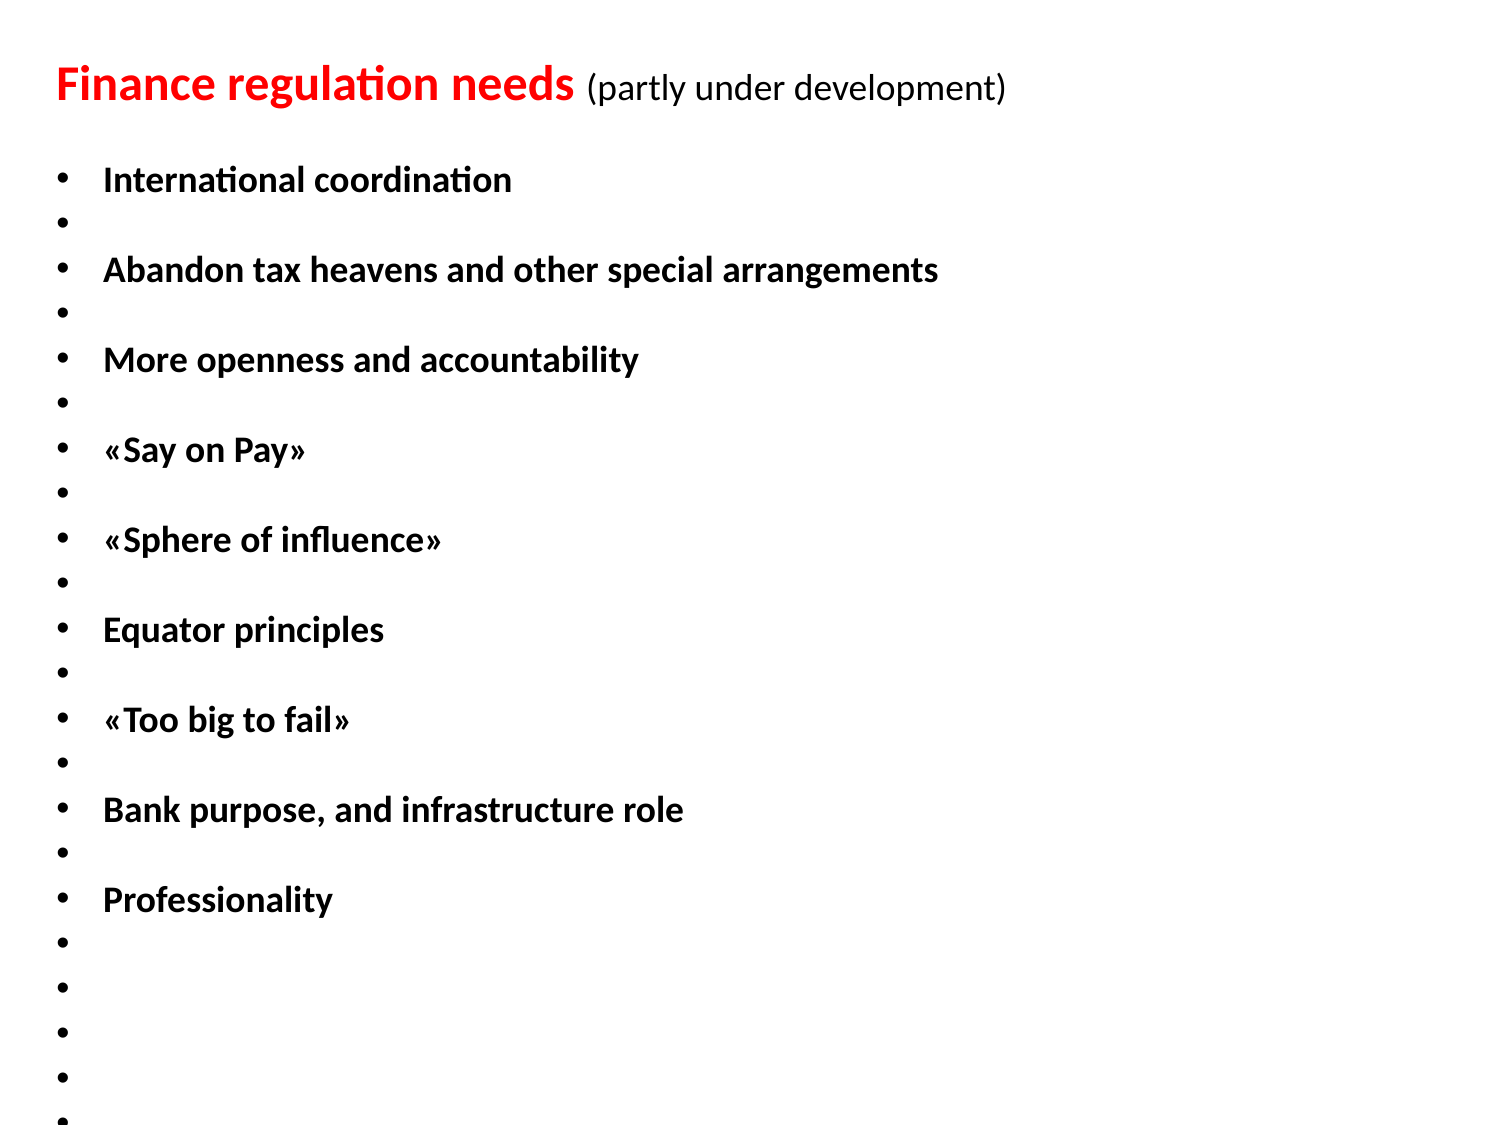

Finance regulation needs (partly under development)
International coordination
Abandon tax heavens and other special arrangements
More openness and accountability
«Say on Pay»
«Sphere of influence»
Equator principles
«Too big to fail»
Bank purpose, and infrastructure role
Professionality